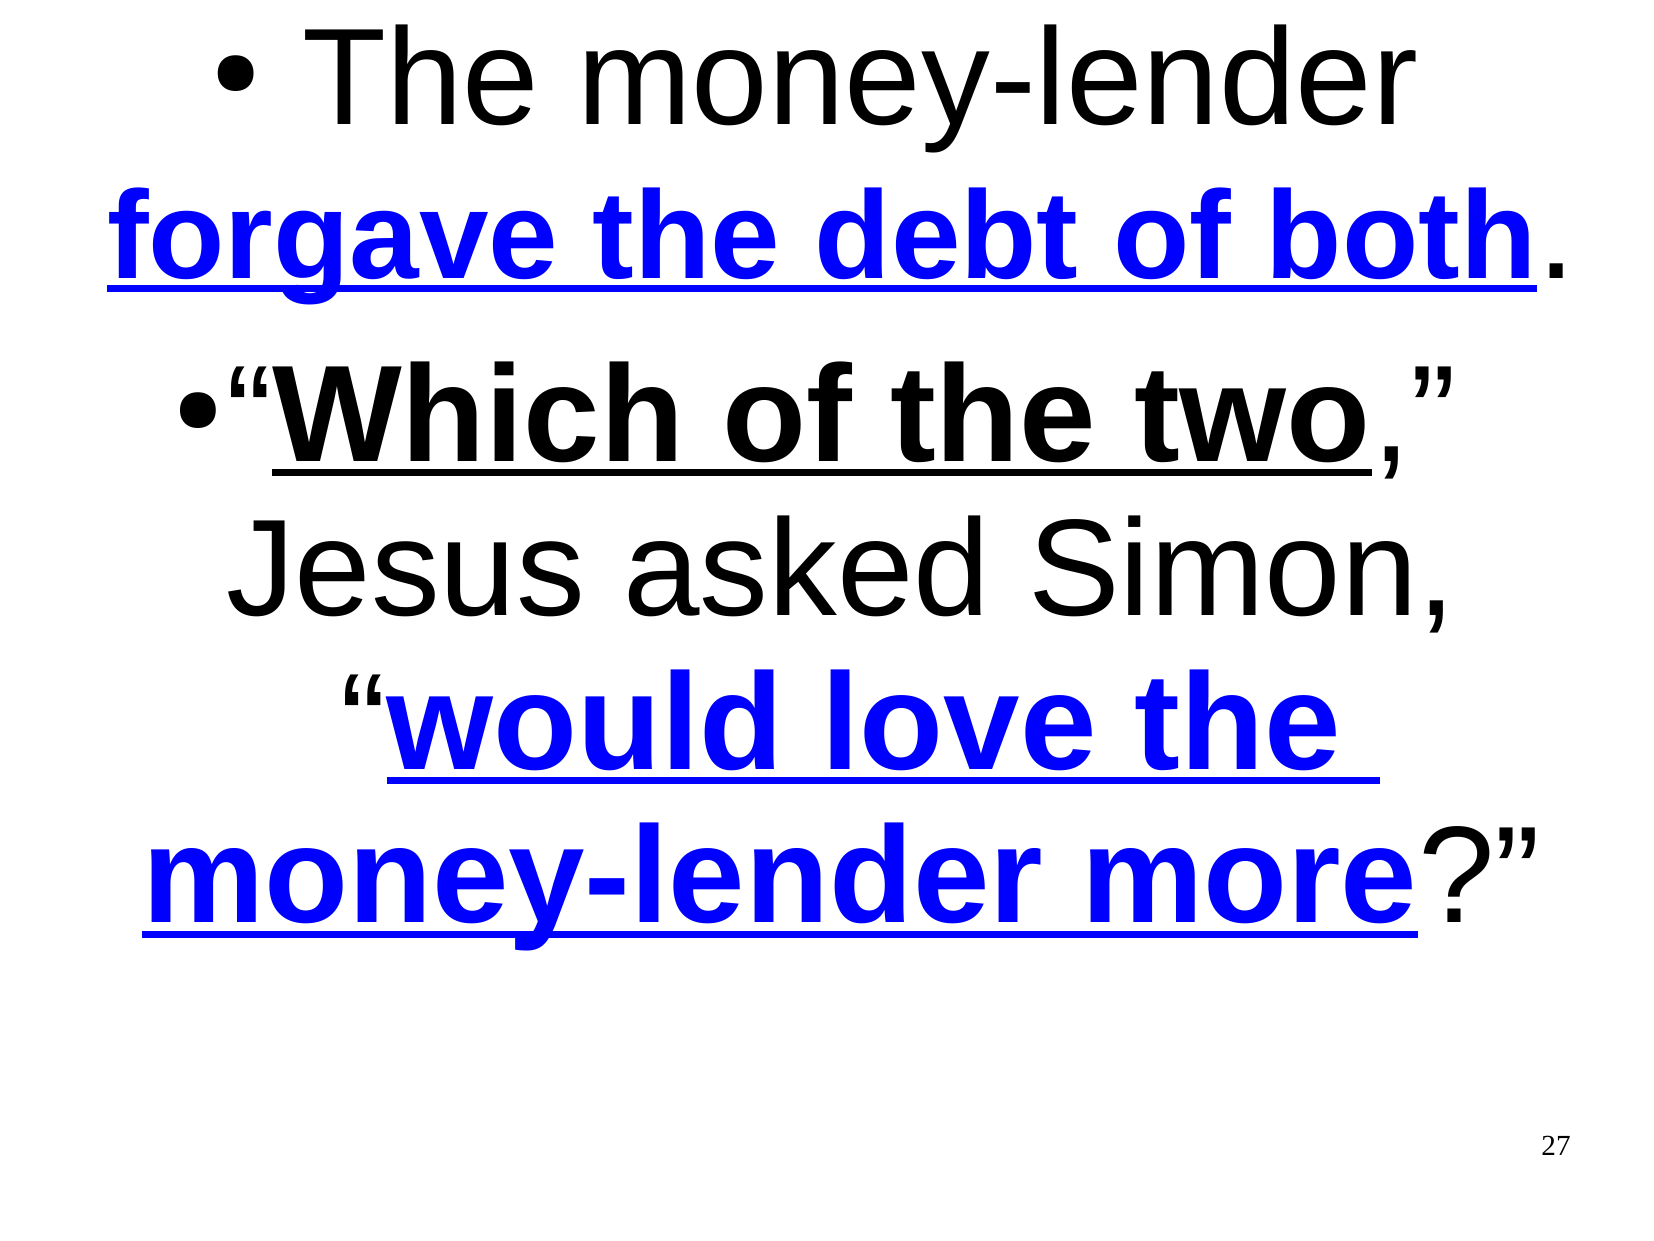

# The money-lender forgave the debt of both.
“Which of the two,”
Jesus asked Simon,
“would love the
money-lender more?”
27